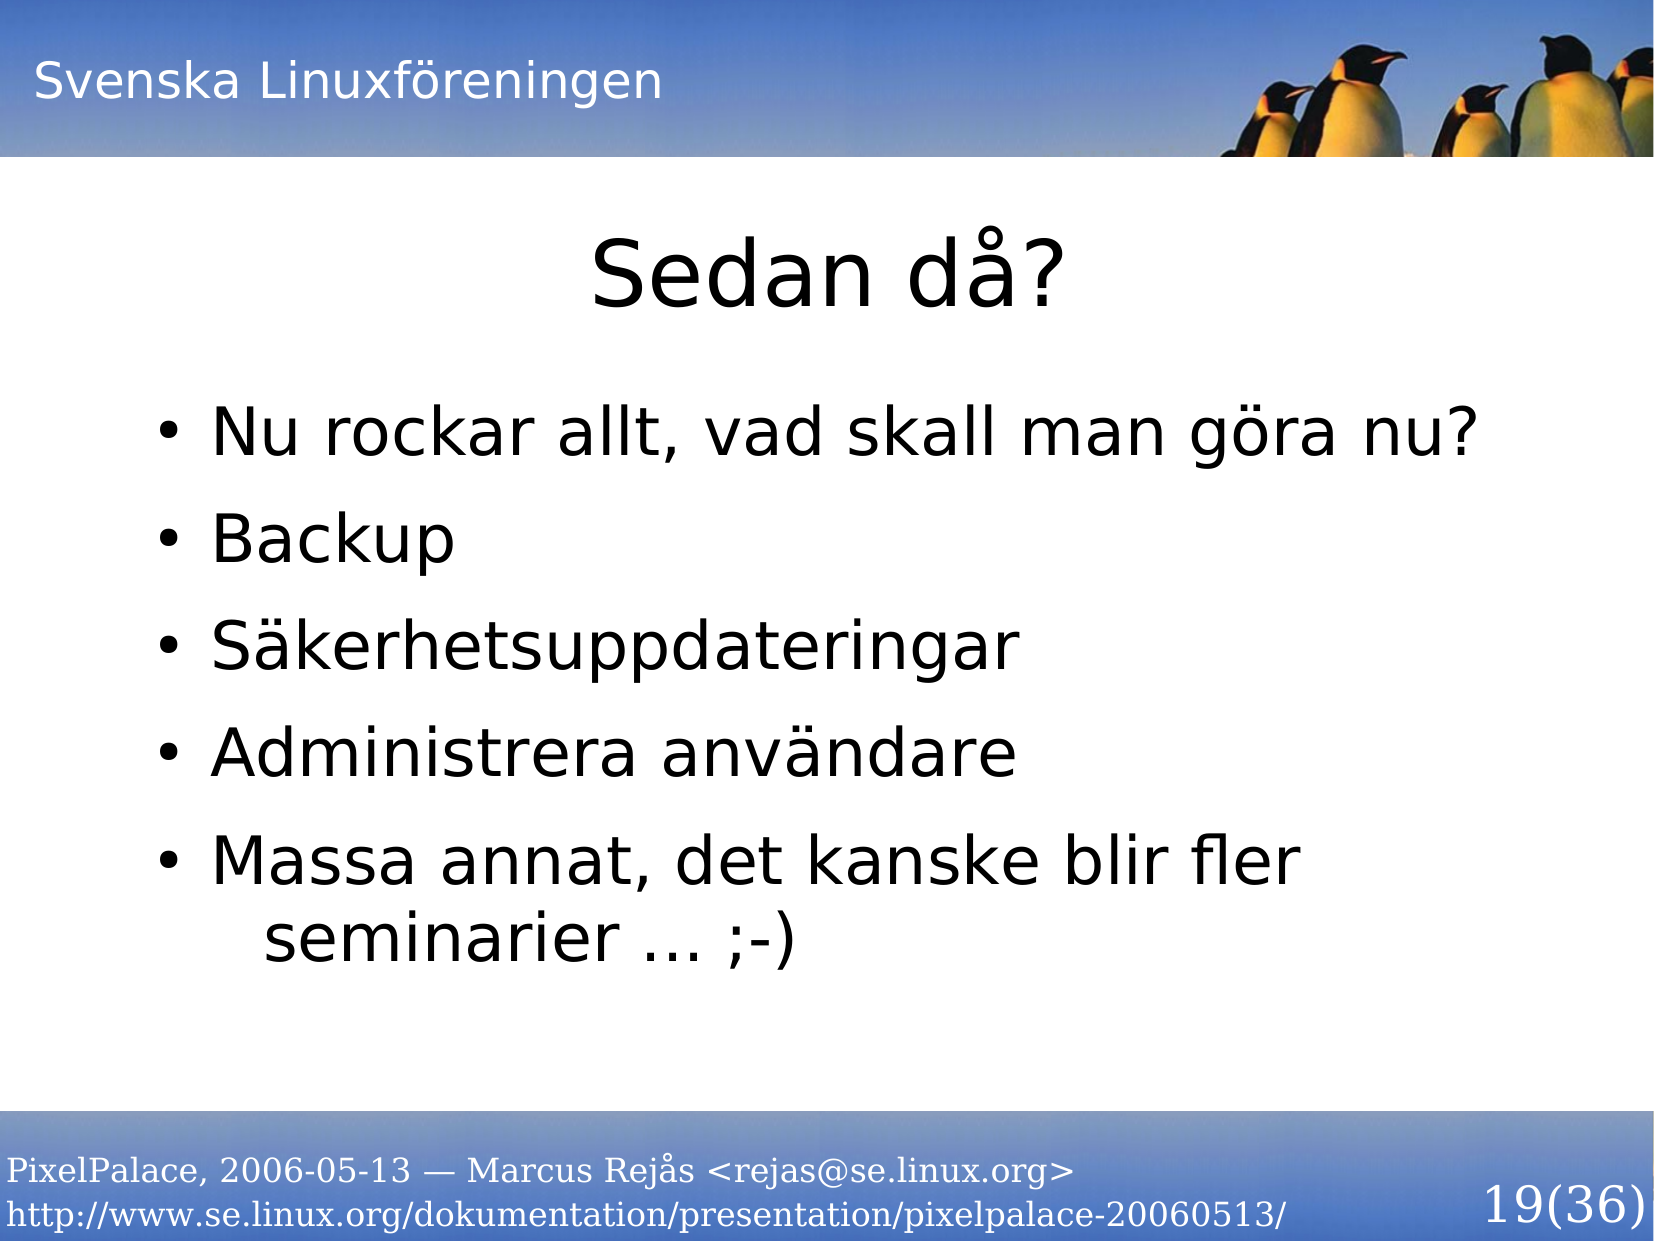

# Sedan då?
Nu rockar allt, vad skall man göra nu?
Backup
Säkerhetsuppdateringar
Administrera användare
Massa annat, det kanske blir fler seminarier ... ;-)